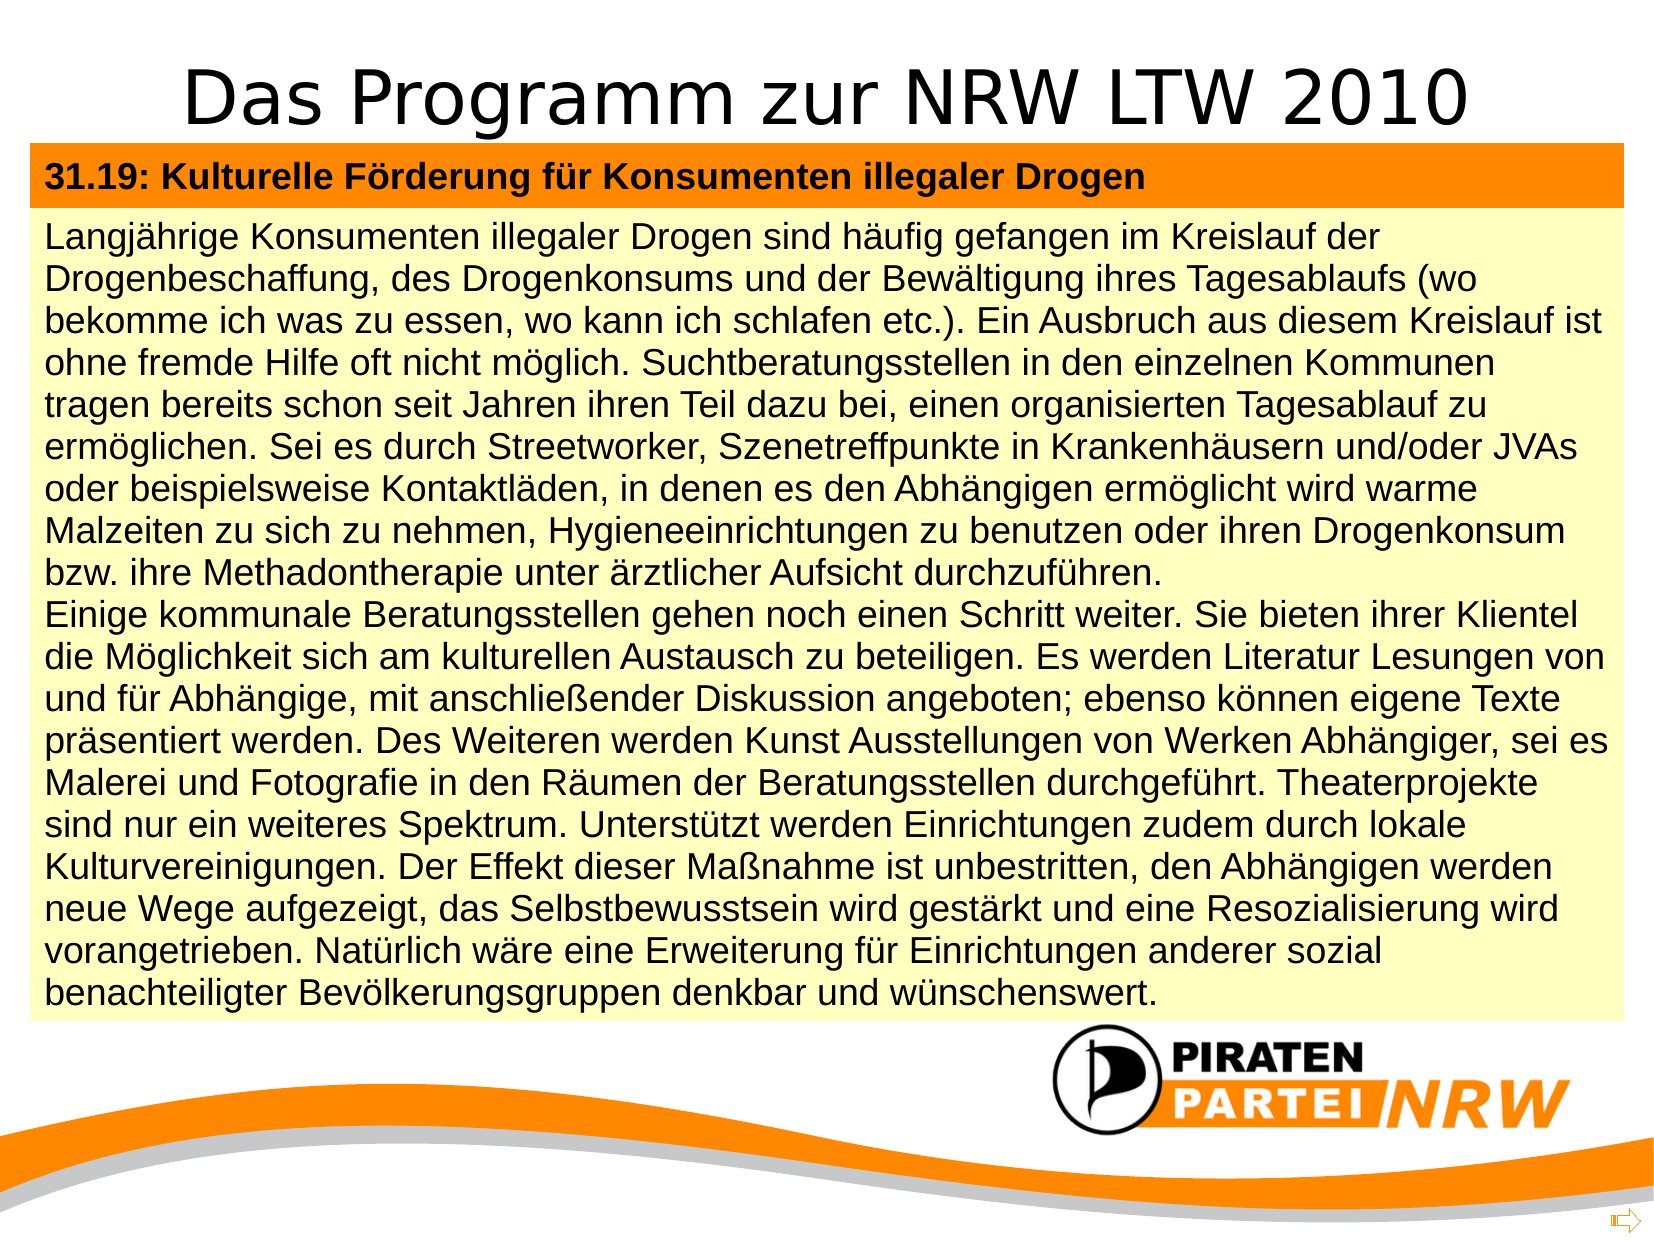

# Das Programm zur NRW LTW 2010
| 31.19: ﻿Kulturelle Förderung für Konsumenten illegaler Drogen |
| --- |
| Langjährige Konsumenten illegaler Drogen sind häufig gefangen im Kreislauf der Drogenbeschaffung, des Drogenkonsums und der Bewältigung ihres Tagesablaufs (wo bekomme ich was zu essen, wo kann ich schlafen etc.). Ein Ausbruch aus diesem Kreislauf ist ohne fremde Hilfe oft nicht möglich. Suchtberatungsstellen in den einzelnen Kommunen tragen bereits schon seit Jahren ihren Teil dazu bei, einen organisierten Tagesablauf zu ermöglichen. Sei es durch Streetworker, Szenetreffpunkte in Krankenhäusern und/oder JVAs oder beispielsweise Kontaktläden, in denen es den Abhängigen ermöglicht wird warme Malzeiten zu sich zu nehmen, Hygieneeinrichtungen zu benutzen oder ihren Drogenkonsum bzw. ihre Methadontherapie unter ärztlicher Aufsicht durchzuführen. Einige kommunale Beratungsstellen gehen noch einen Schritt weiter. Sie bieten ihrer Klientel die Möglichkeit sich am kulturellen Austausch zu beteiligen. Es werden Literatur Lesungen von und für Abhängige, mit anschließender Diskussion angeboten; ebenso können eigene Texte präsentiert werden. Des Weiteren werden Kunst Ausstellungen von Werken Abhängiger, sei es Malerei und Fotografie in den Räumen der Beratungsstellen durchgeführt. Theaterprojekte sind nur ein weiteres Spektrum. Unterstützt werden Einrichtungen zudem durch lokale Kulturvereinigungen. Der Effekt dieser Maßnahme ist unbestritten, den Abhängigen werden neue Wege aufgezeigt, das Selbstbewusstsein wird gestärkt und eine Resozialisierung wird vorangetrieben. Natürlich wäre eine Erweiterung für Einrichtungen anderer sozial benachteiligter Bevölkerungsgruppen denkbar und wünschenswert. |